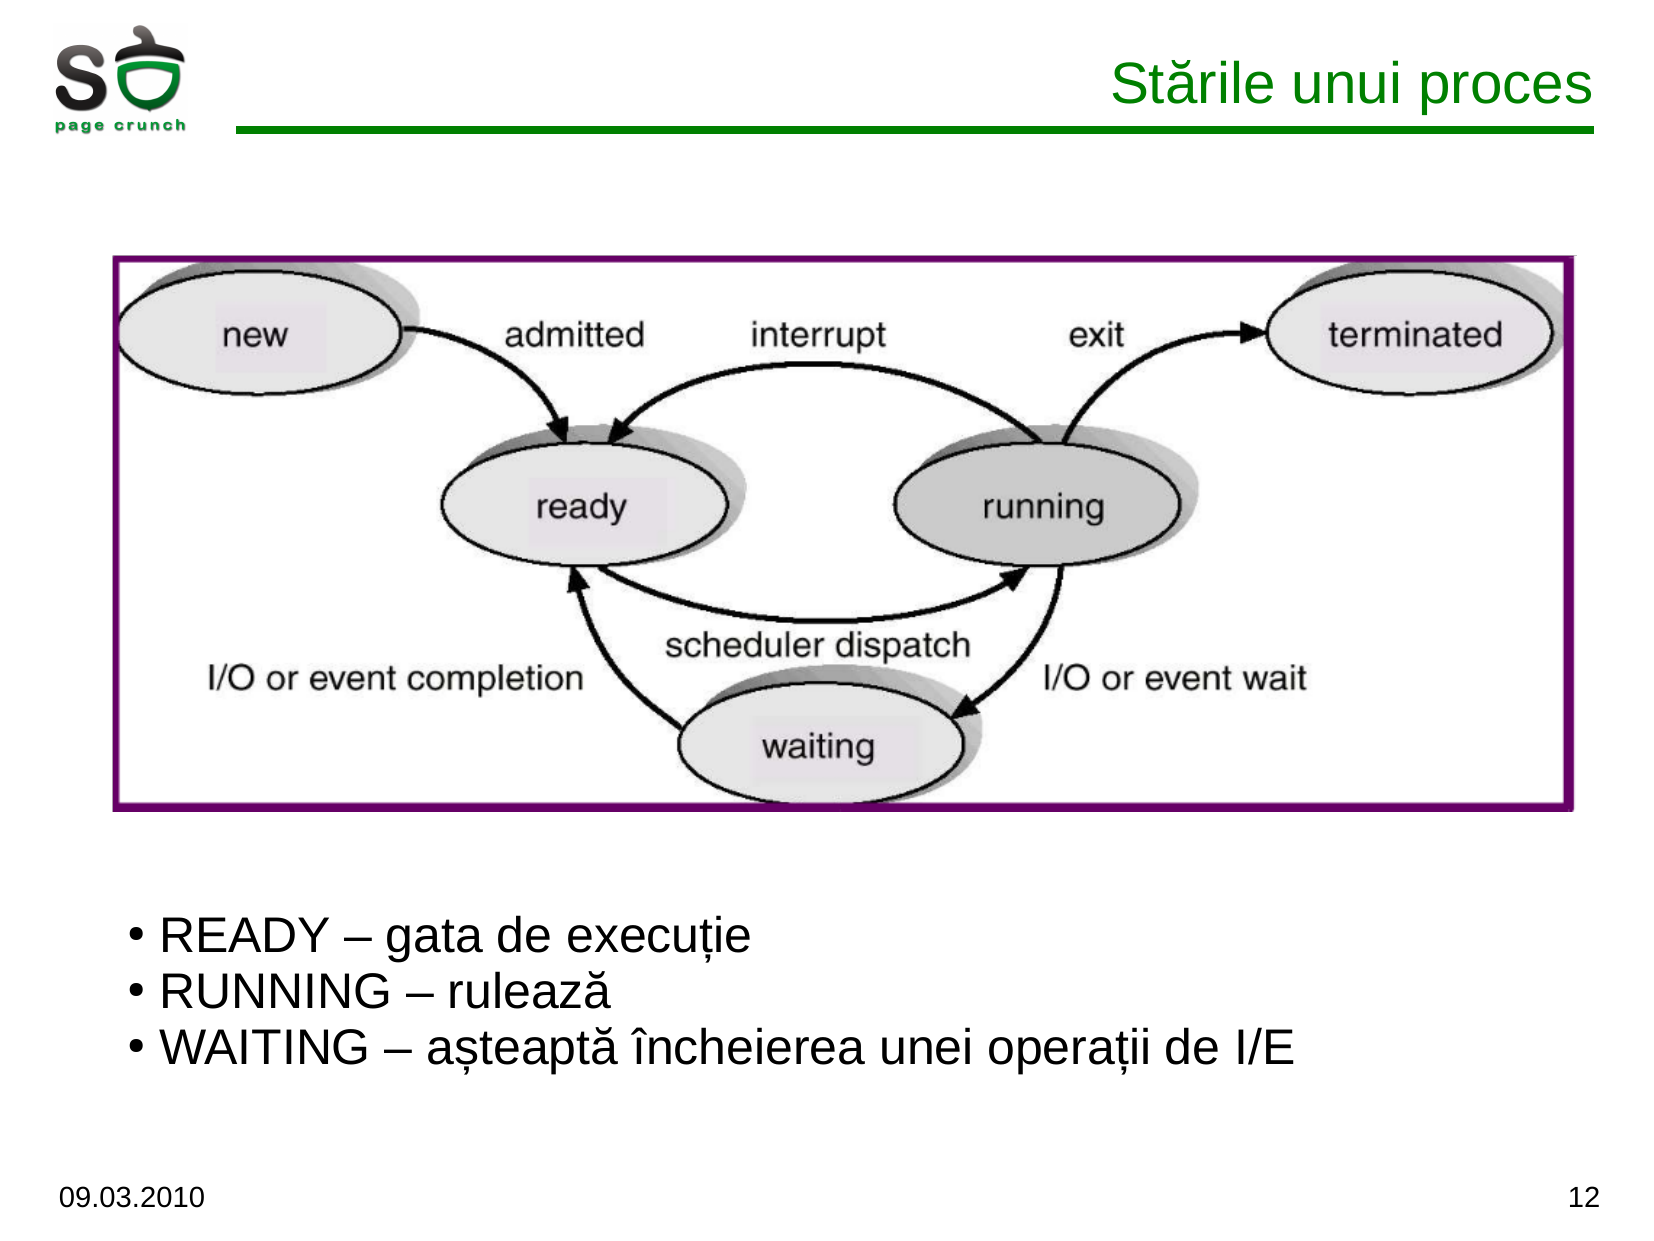

# Stările unui proces
 READY – gata de execuție
 RUNNING – rulează
 WAITING – așteaptă încheierea unei operații de I/E
09.03.2010
12